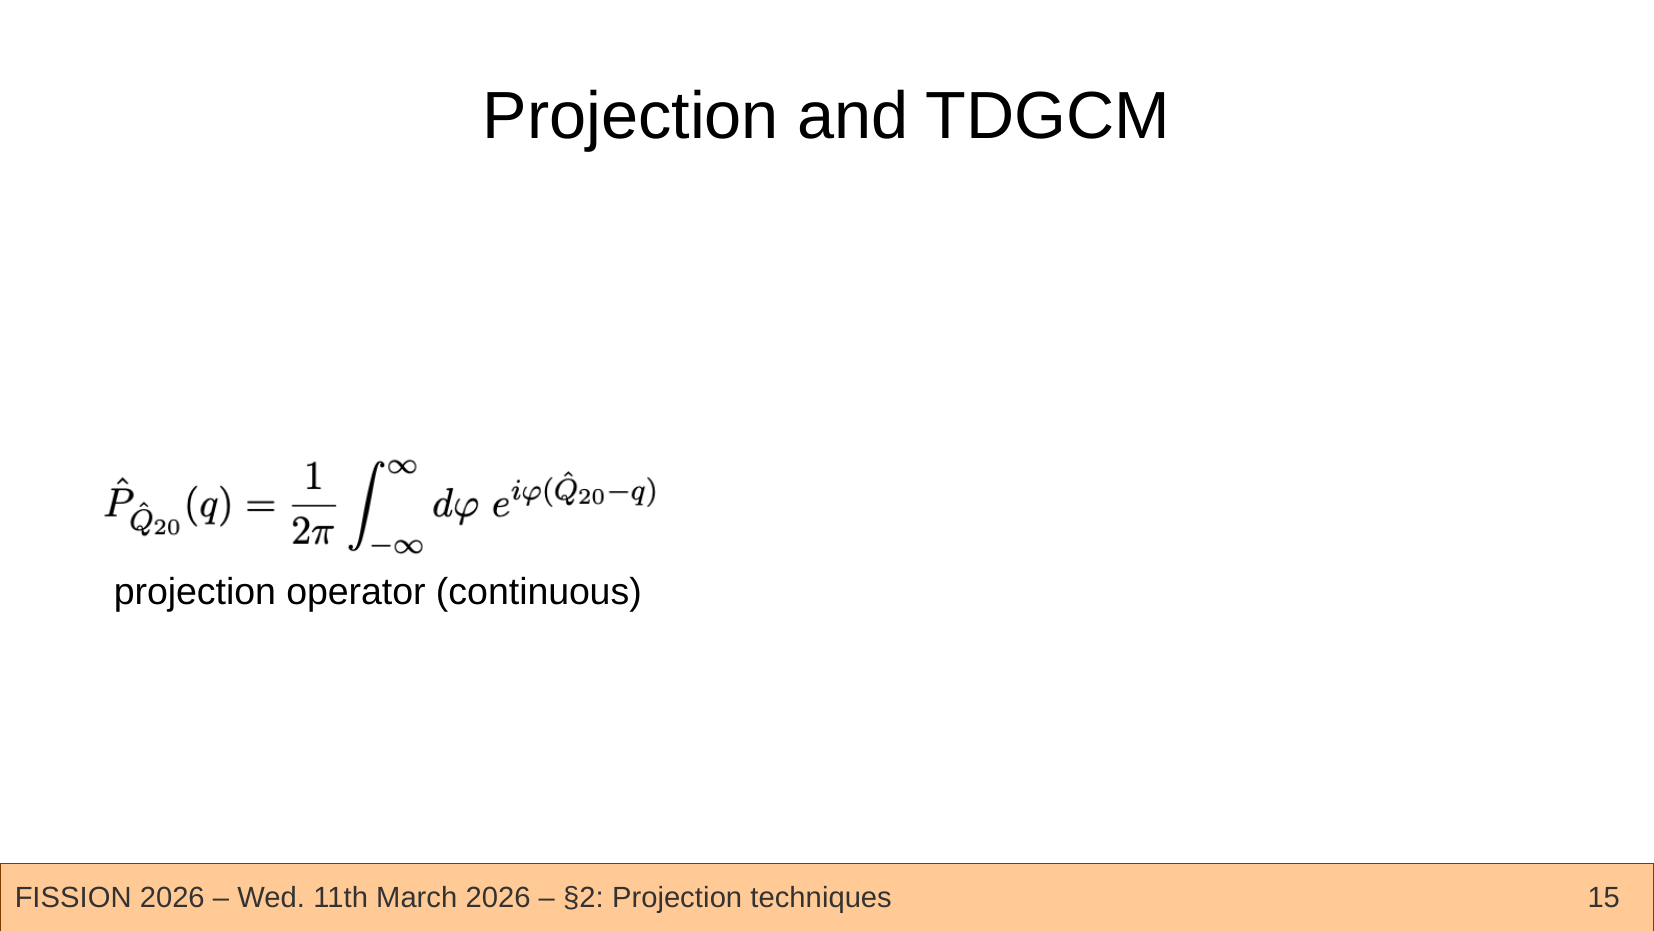

# Projection and TDGCM
projection operator (continuous)
FISSION 2026 – Wed. 11th March 2026 – §2: Projection techniques